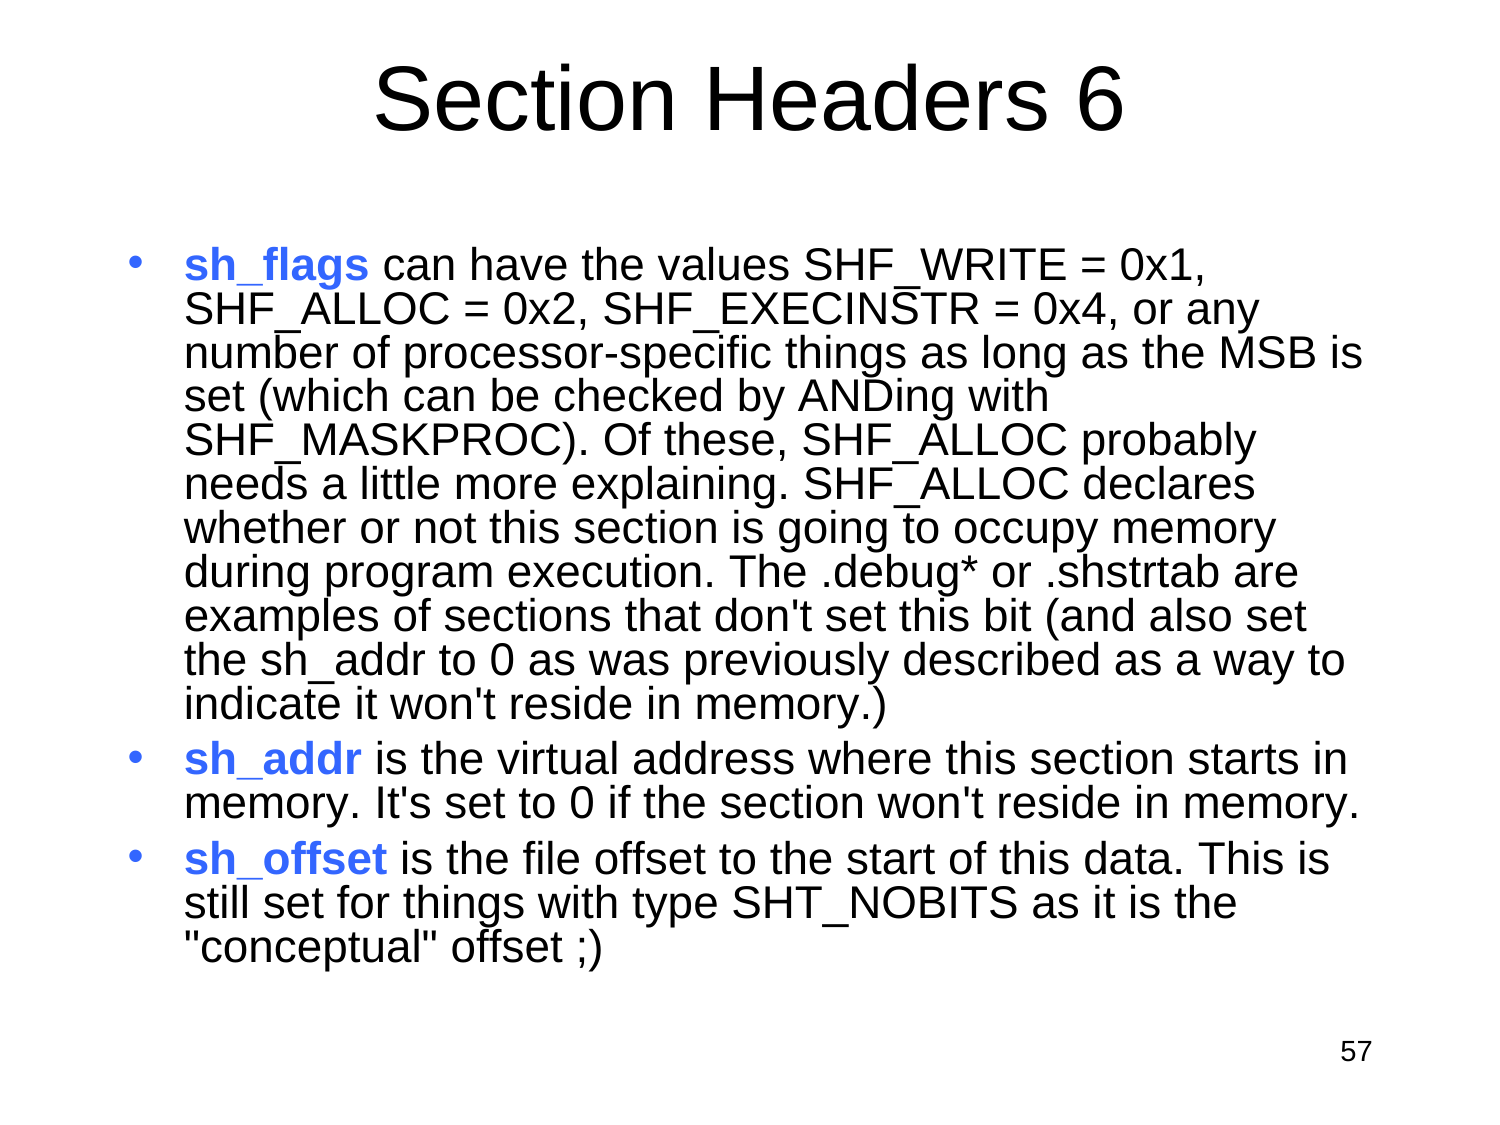

# Section Headers 6
sh_flags can have the values SHF_WRITE = 0x1, SHF_ALLOC = 0x2, SHF_EXECINSTR = 0x4, or any number of processor-specific things as long as the MSB is set (which can be checked by ANDing with SHF_MASKPROC). Of these, SHF_ALLOC probably needs a little more explaining. SHF_ALLOC declares whether or not this section is going to occupy memory during program execution. The .debug* or .shstrtab are examples of sections that don't set this bit (and also set the sh_addr to 0 as was previously described as a way to indicate it won't reside in memory.)
sh_addr is the virtual address where this section starts in memory. It's set to 0 if the section won't reside in memory.
sh_offset is the file offset to the start of this data. This is still set for things with type SHT_NOBITS as it is the "conceptual" offset ;)